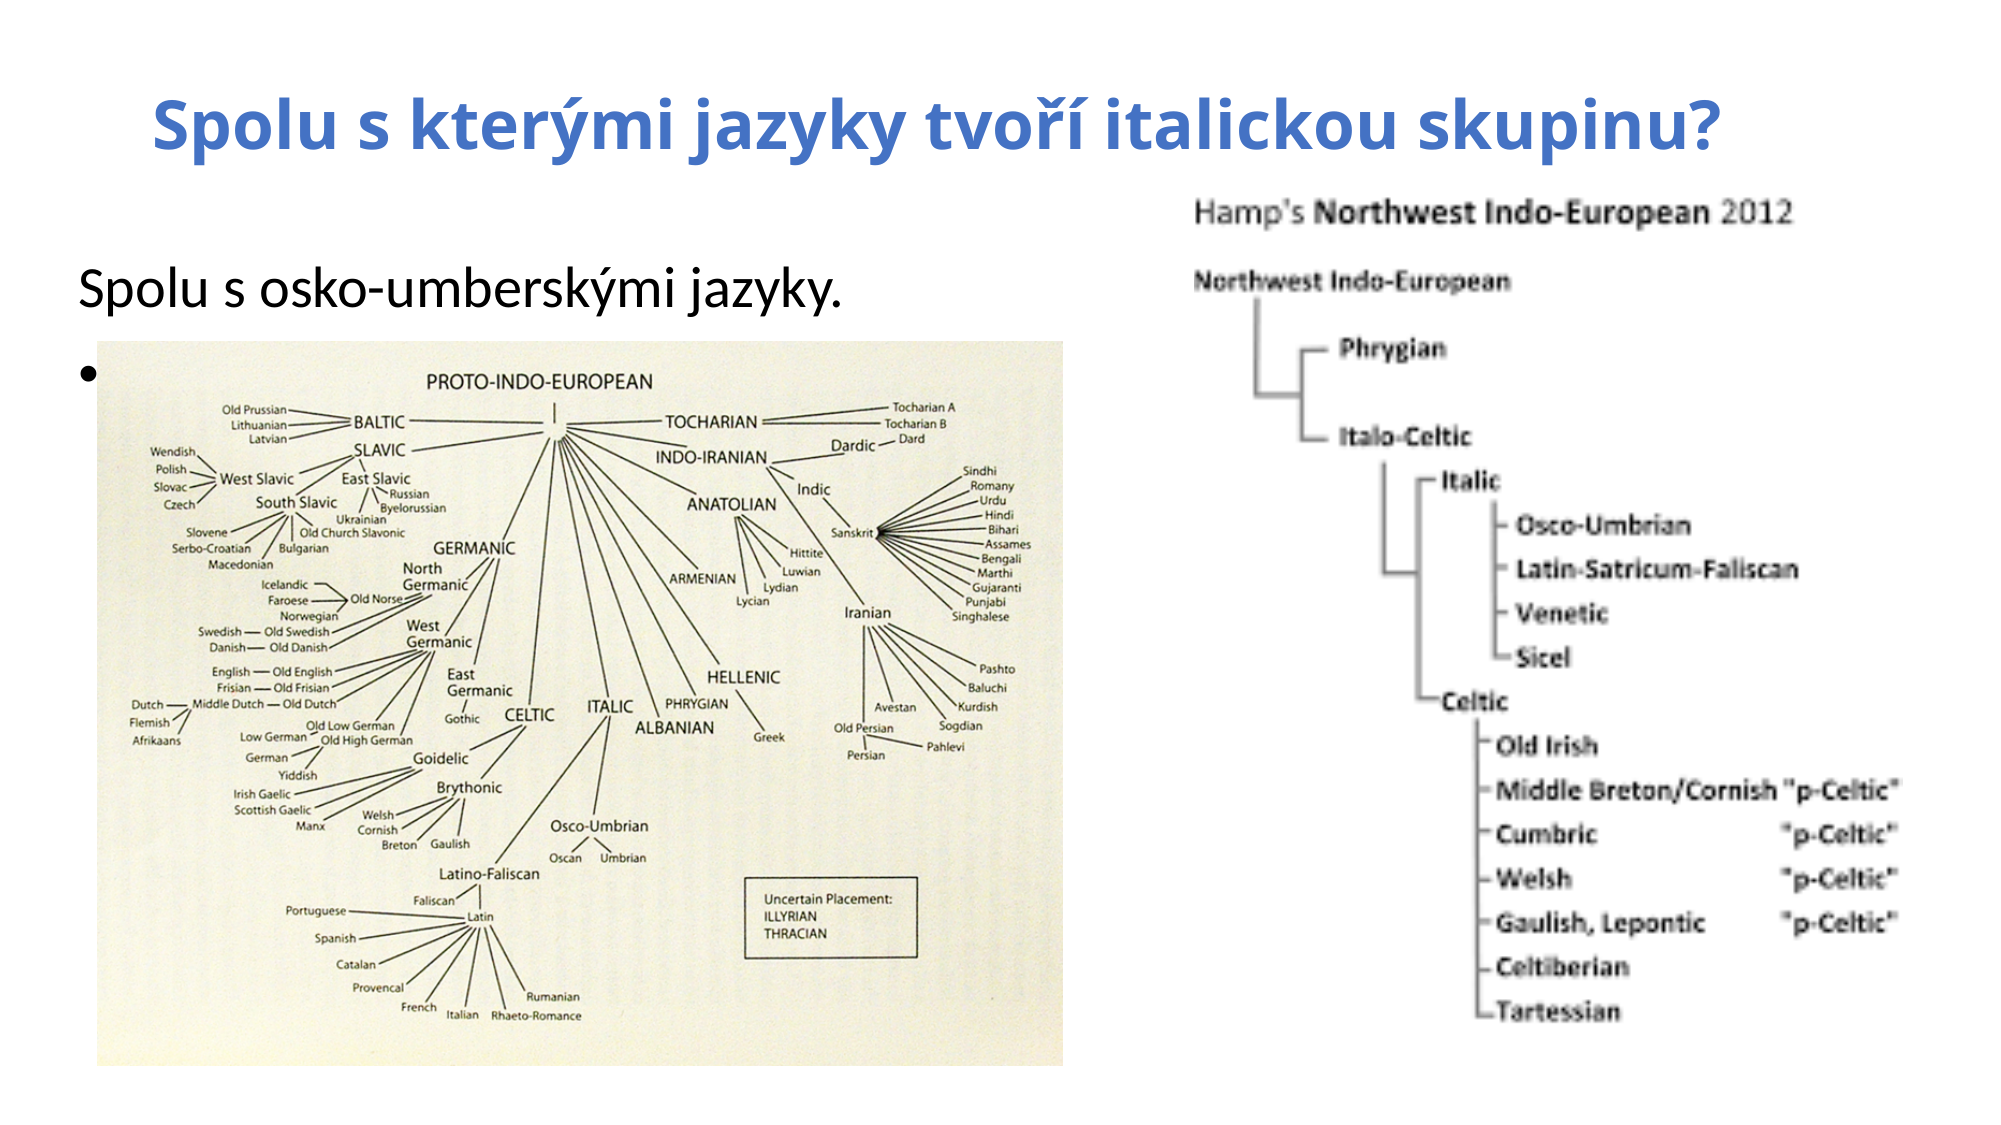

# Spolu s kterými jazyky tvoří italickou skupinu?
Spolu s osko-umberskými jazyky.